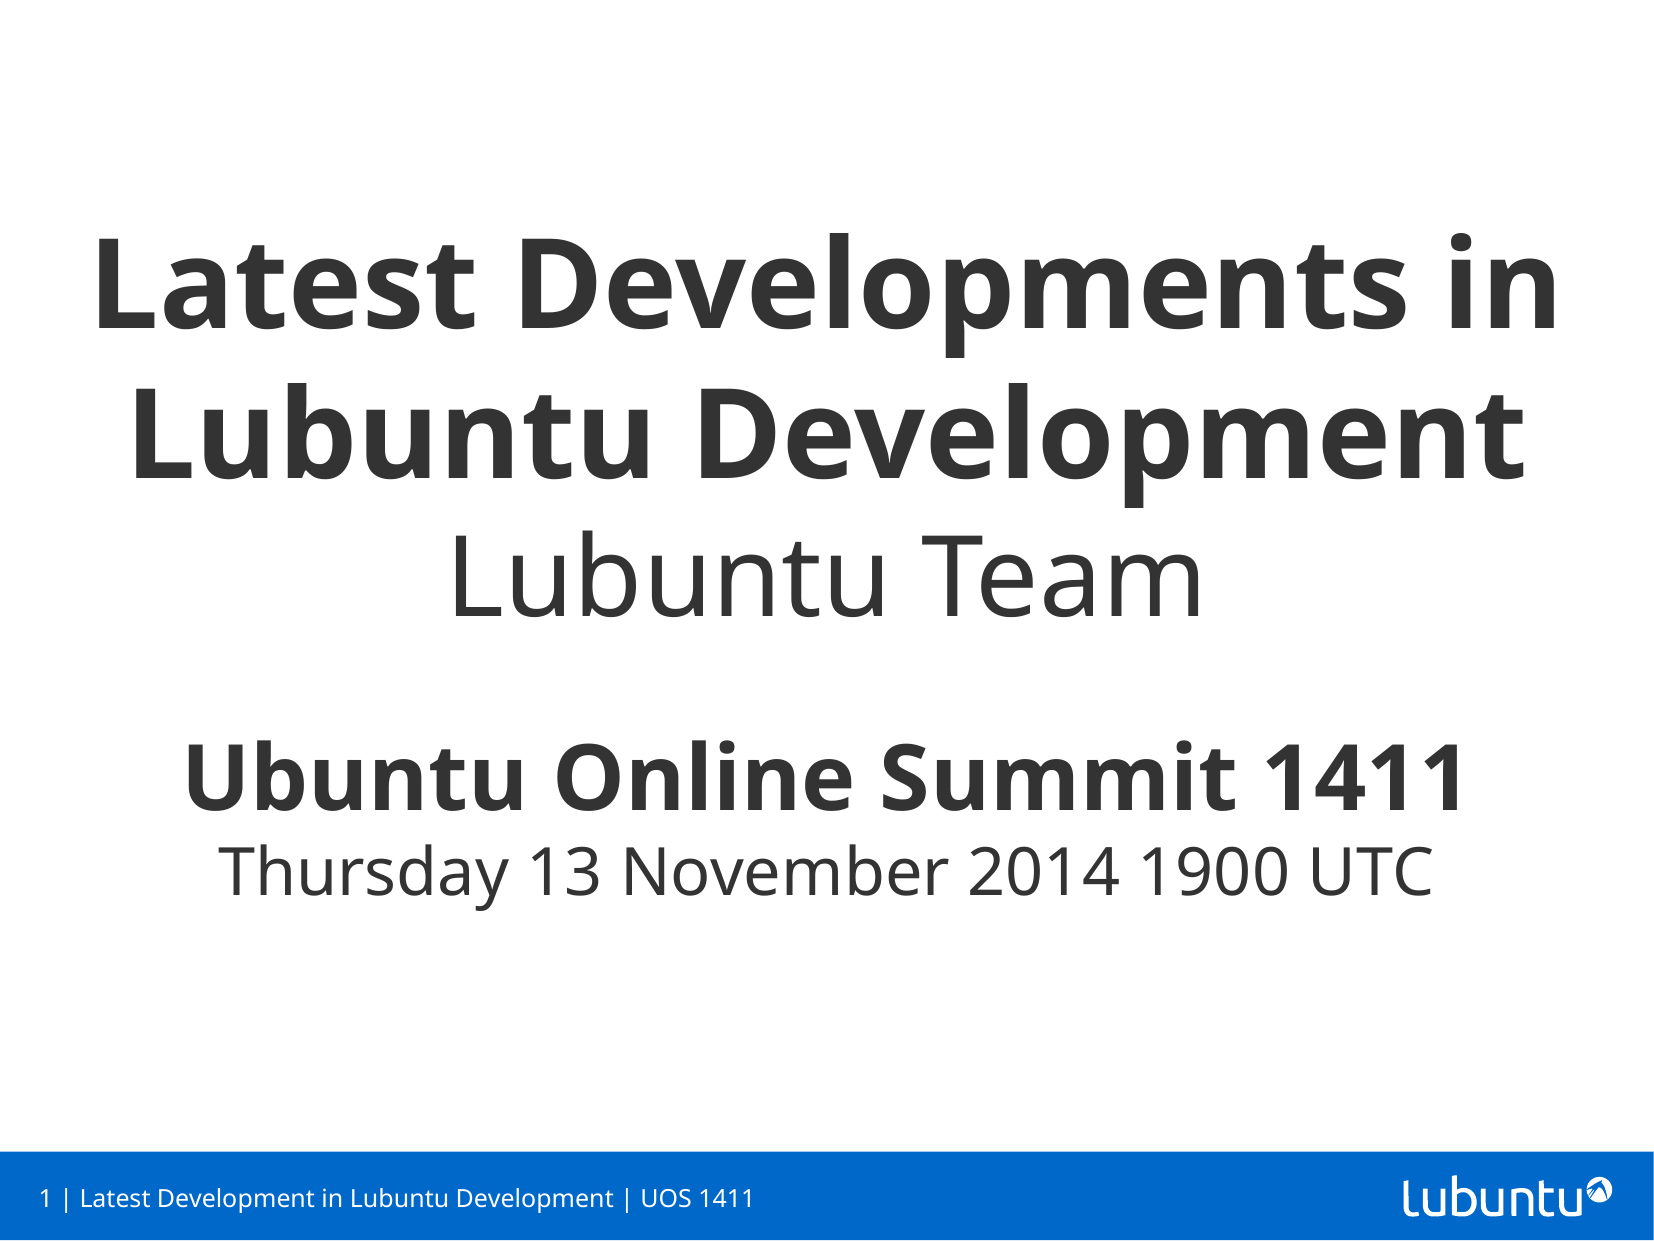

# Latest Developments in Lubuntu Development Lubuntu Team Ubuntu Online Summit 1411 Thursday 13 November 2014 1900 UTC